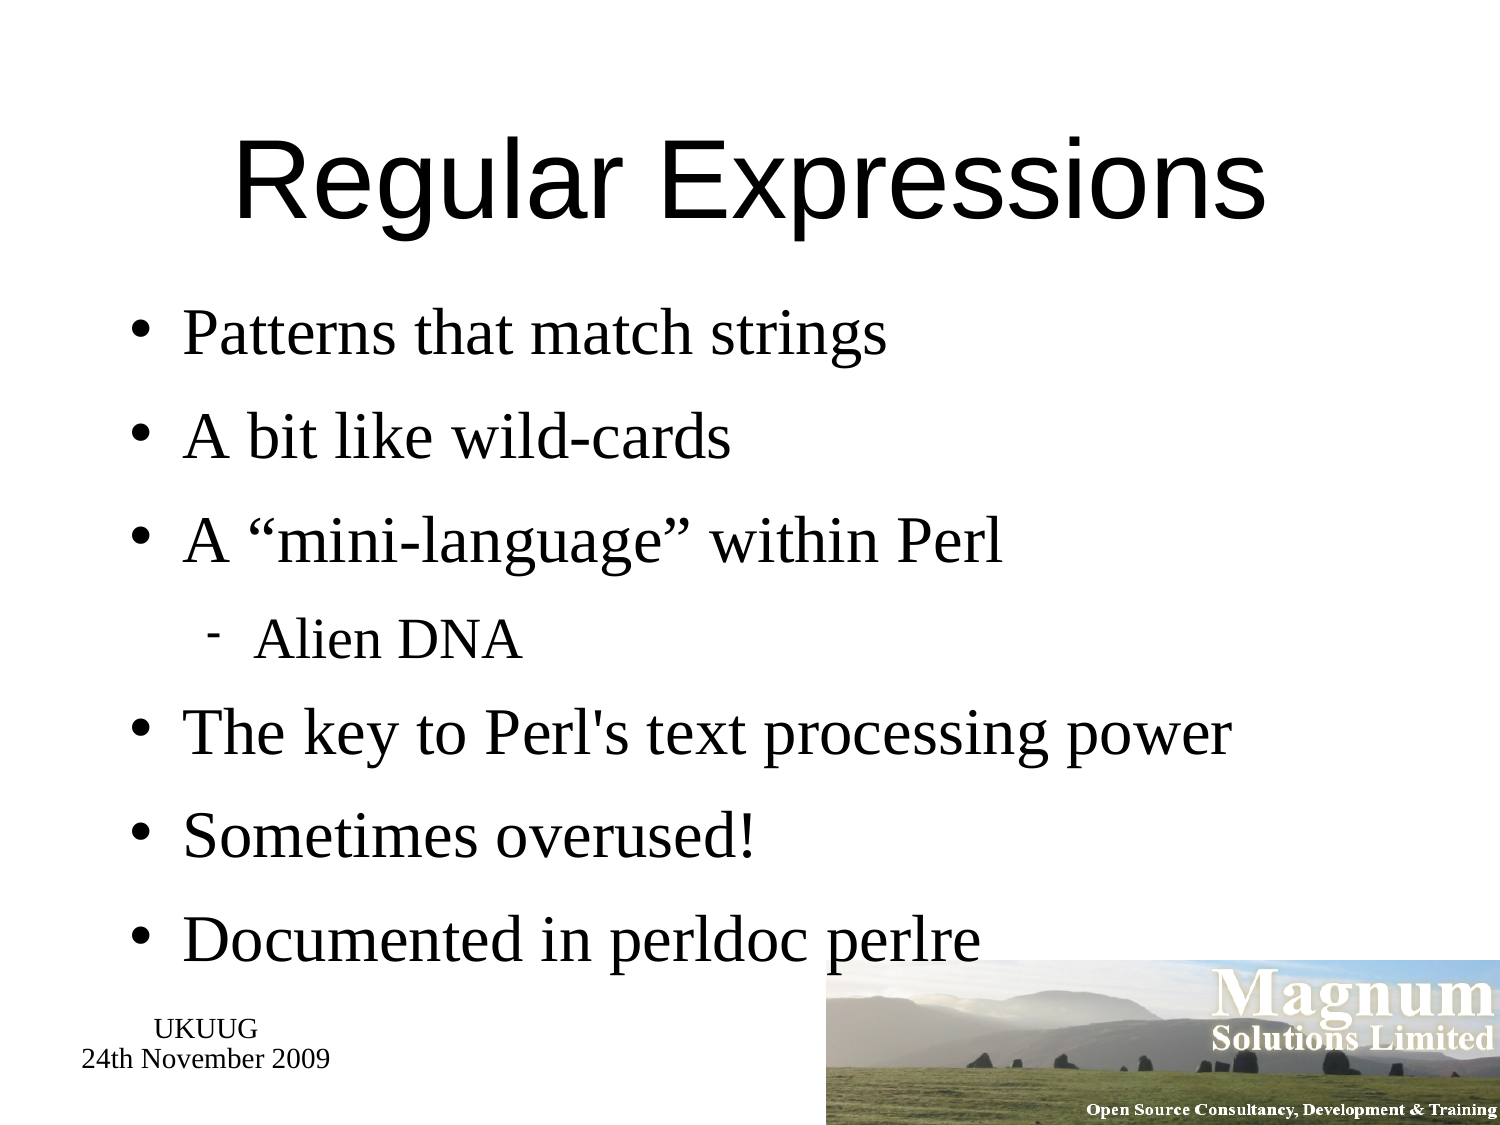

# Regular Expressions
Patterns that match strings
A bit like wild-cards
A “mini-language” within Perl
Alien DNA
The key to Perl's text processing power
Sometimes overused!
Documented in perldoc perlre
115